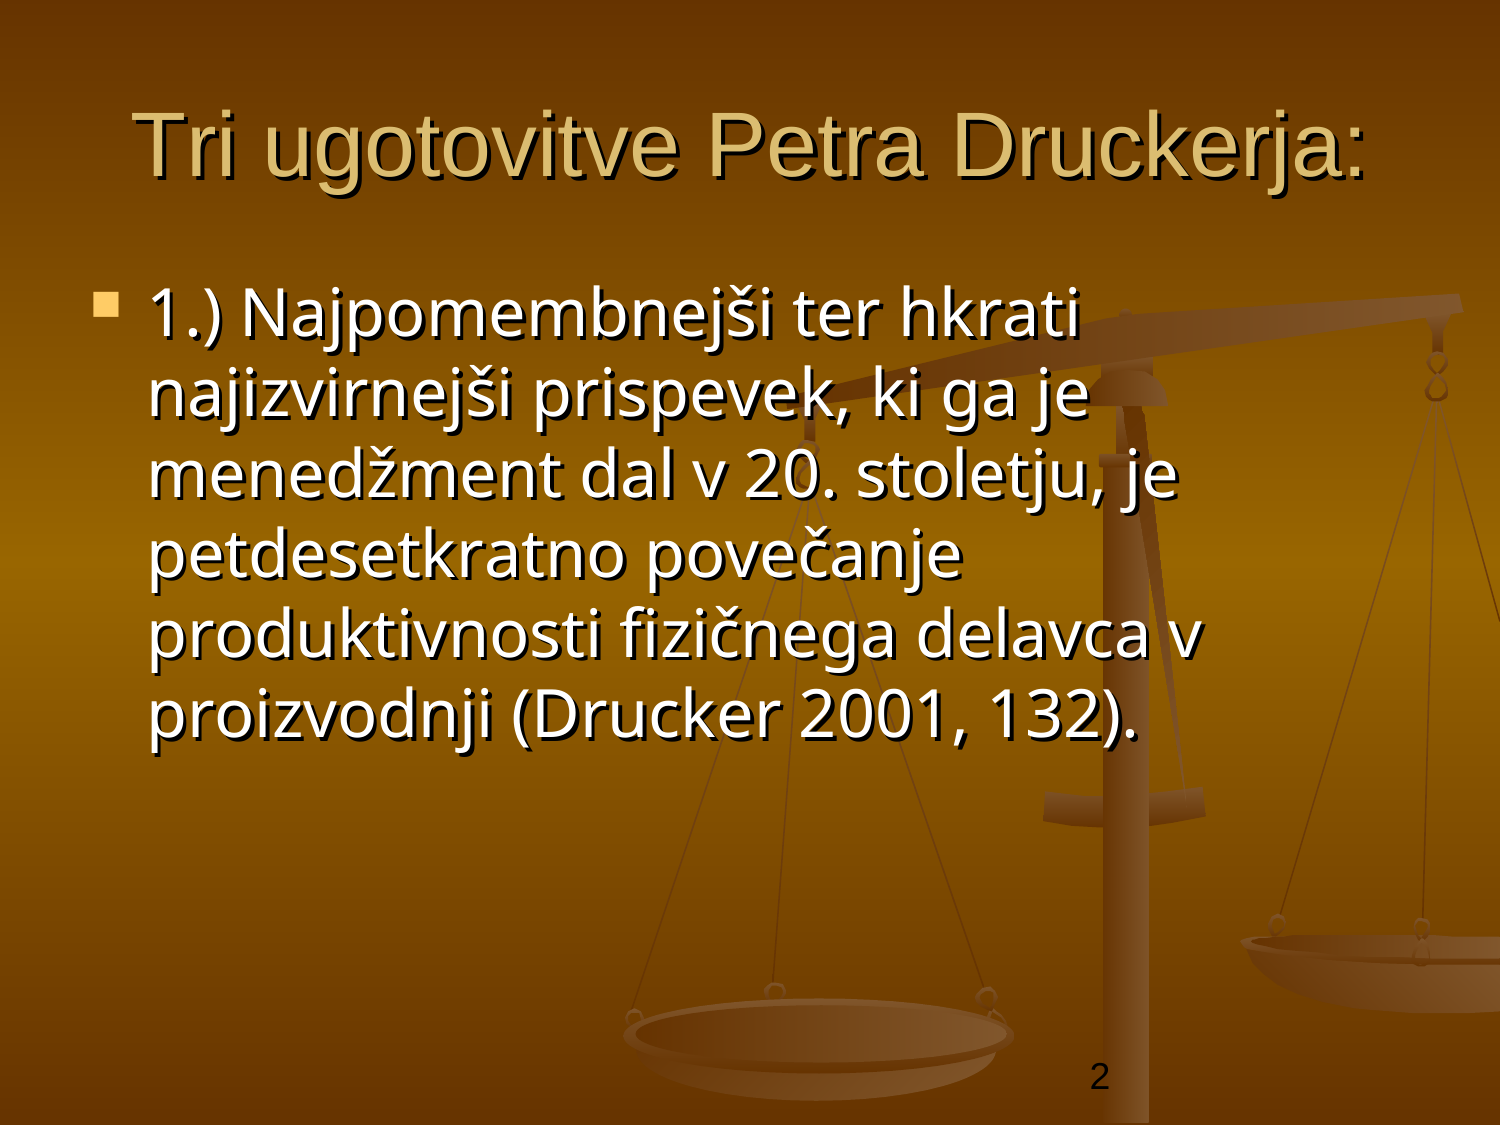

# Tri ugotovitve Petra Druckerja:
1.) Najpomembnejši ter hkrati najizvirnejši prispevek, ki ga je menedžment dal v 20. stoletju, je petdesetkratno povečanje produktivnosti fizičnega delavca v proizvodnji (Drucker 2001, 132).
2